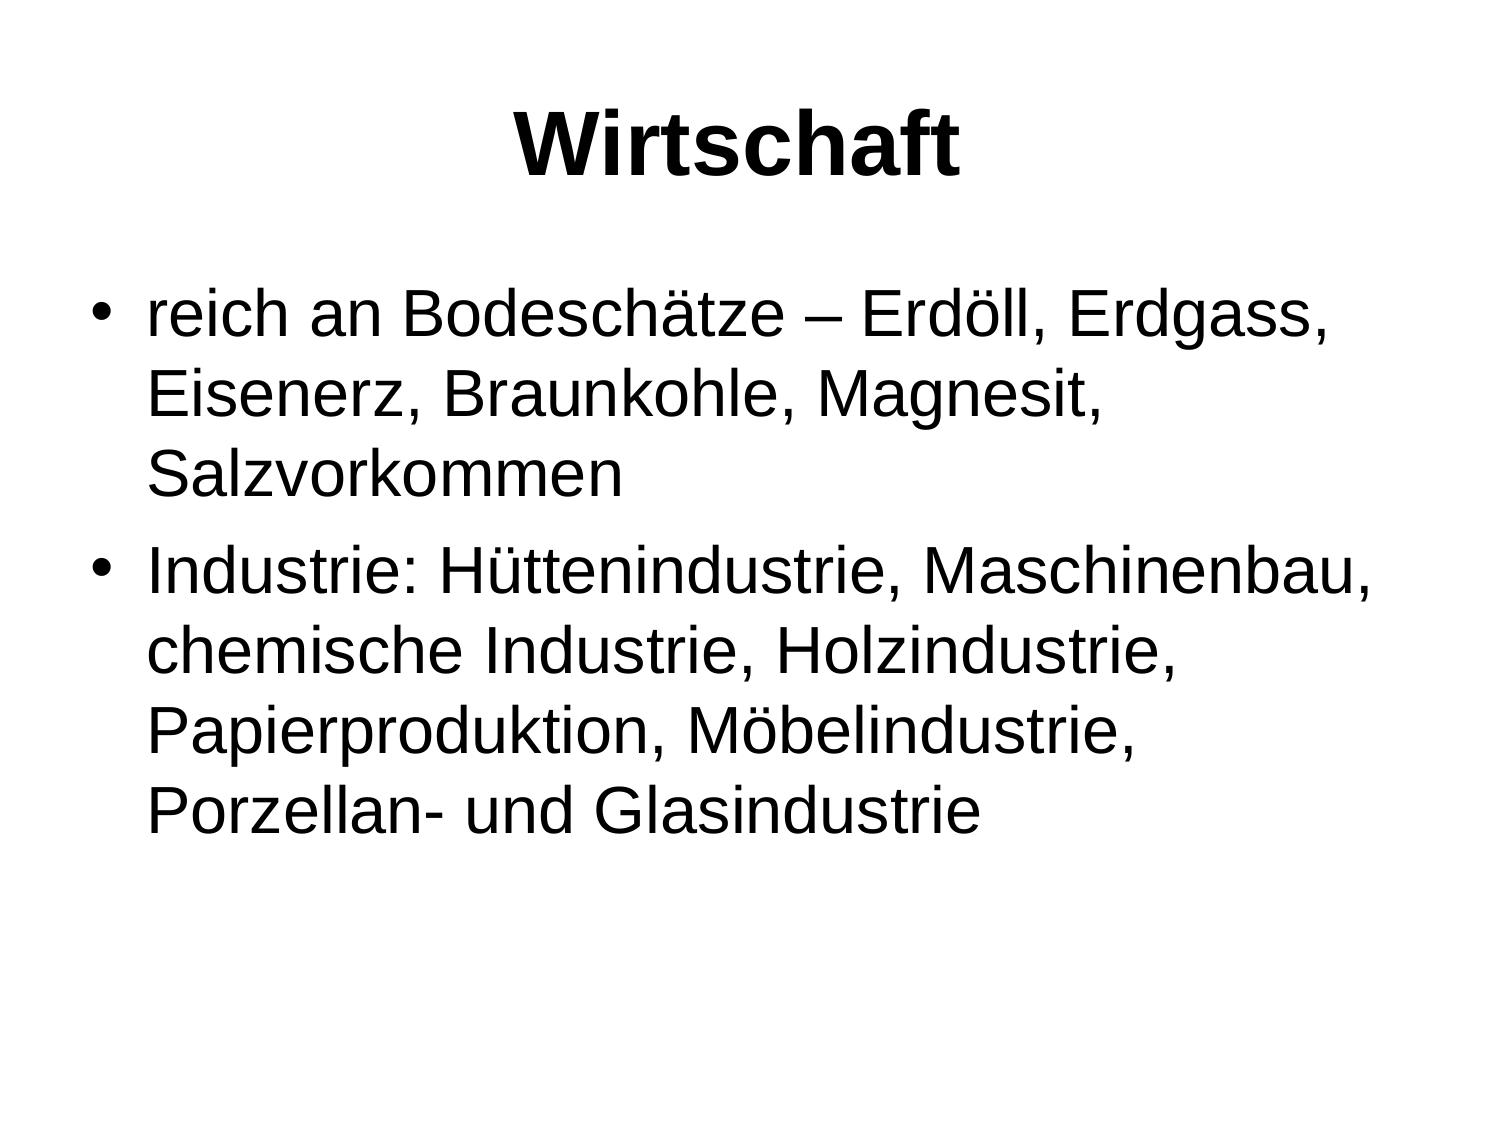

# Wirtschaft
reich an Bodeschätze – Erdöll, Erdgass, Eisenerz, Braunkohle, Magnesit, Salzvorkommen
Industrie: Hüttenindustrie, Maschinenbau, chemische Industrie, Holzindustrie, Papierproduktion, Möbelindustrie, Porzellan- und Glasindustrie